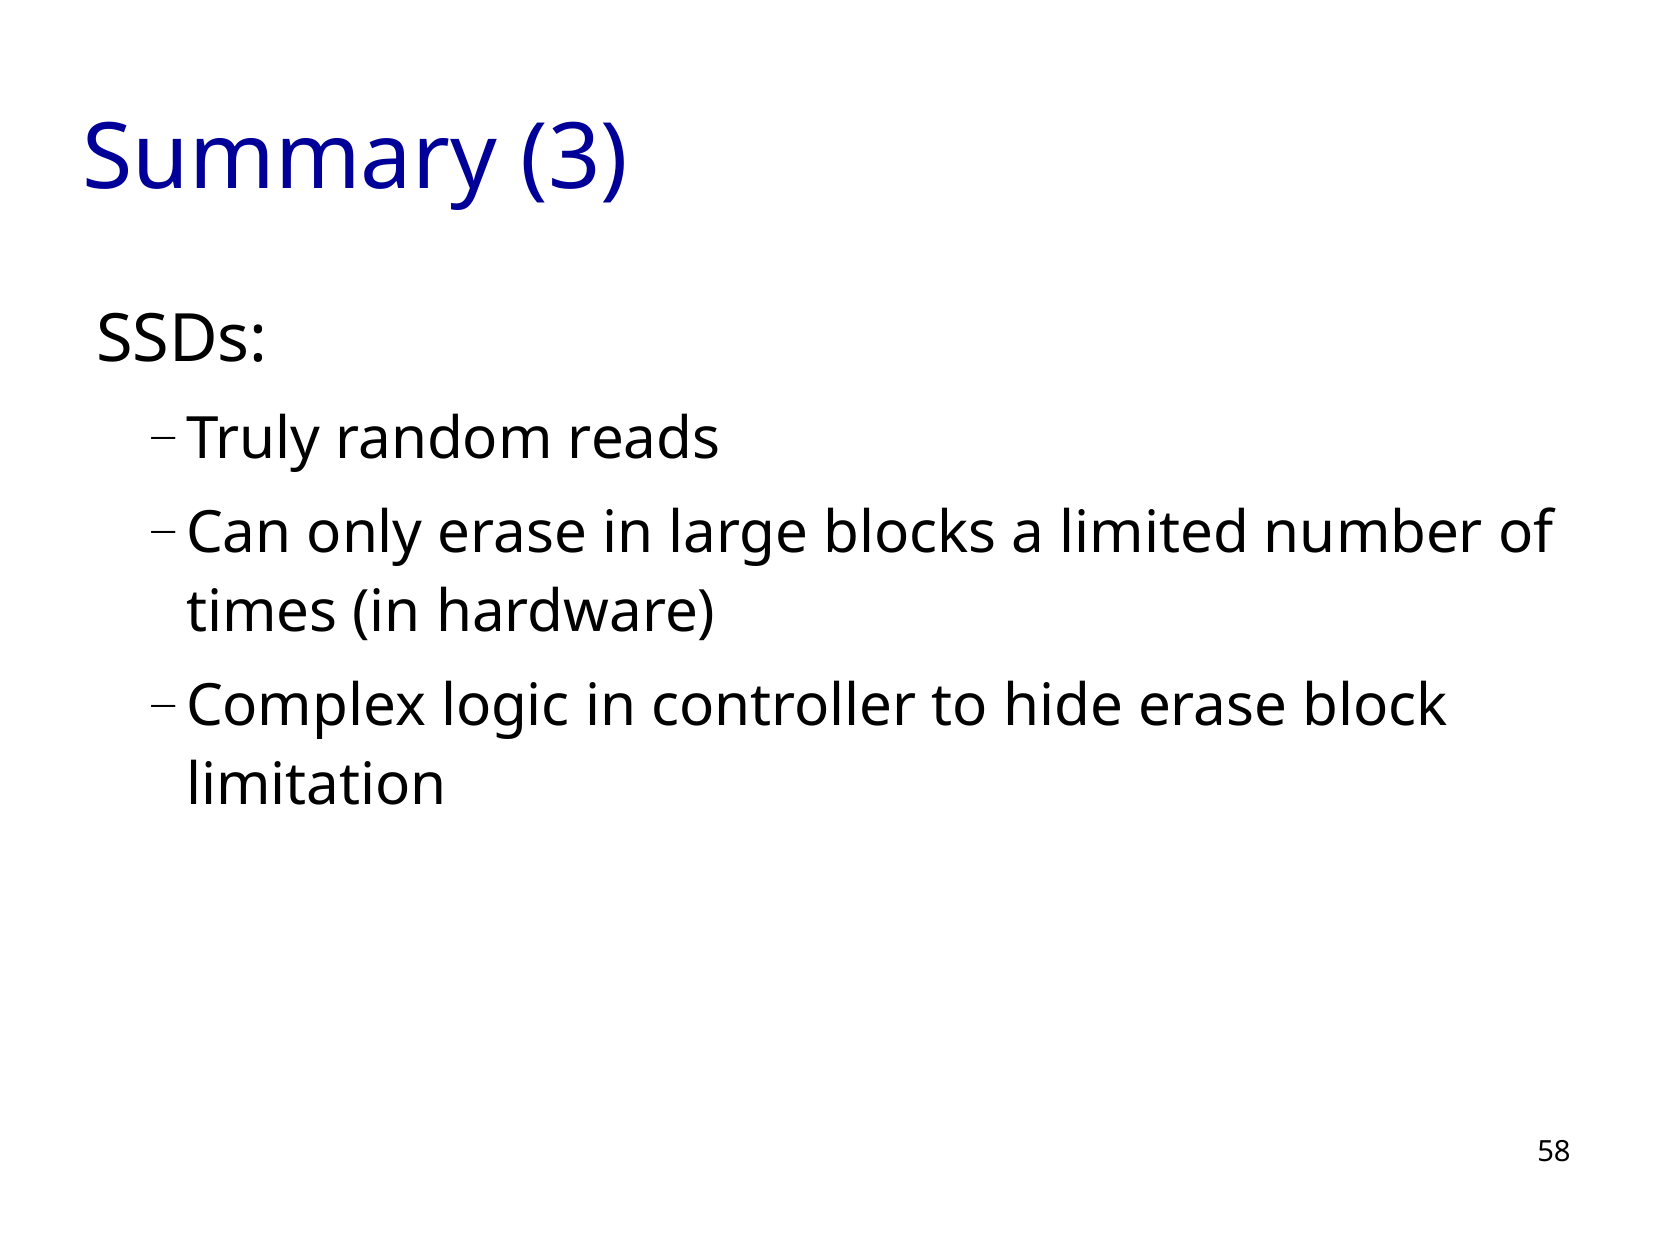

# Summary (3)
SSDs:
Truly random reads
Can only erase in large blocks a limited number of times (in hardware)
Complex logic in controller to hide erase block limitation
58